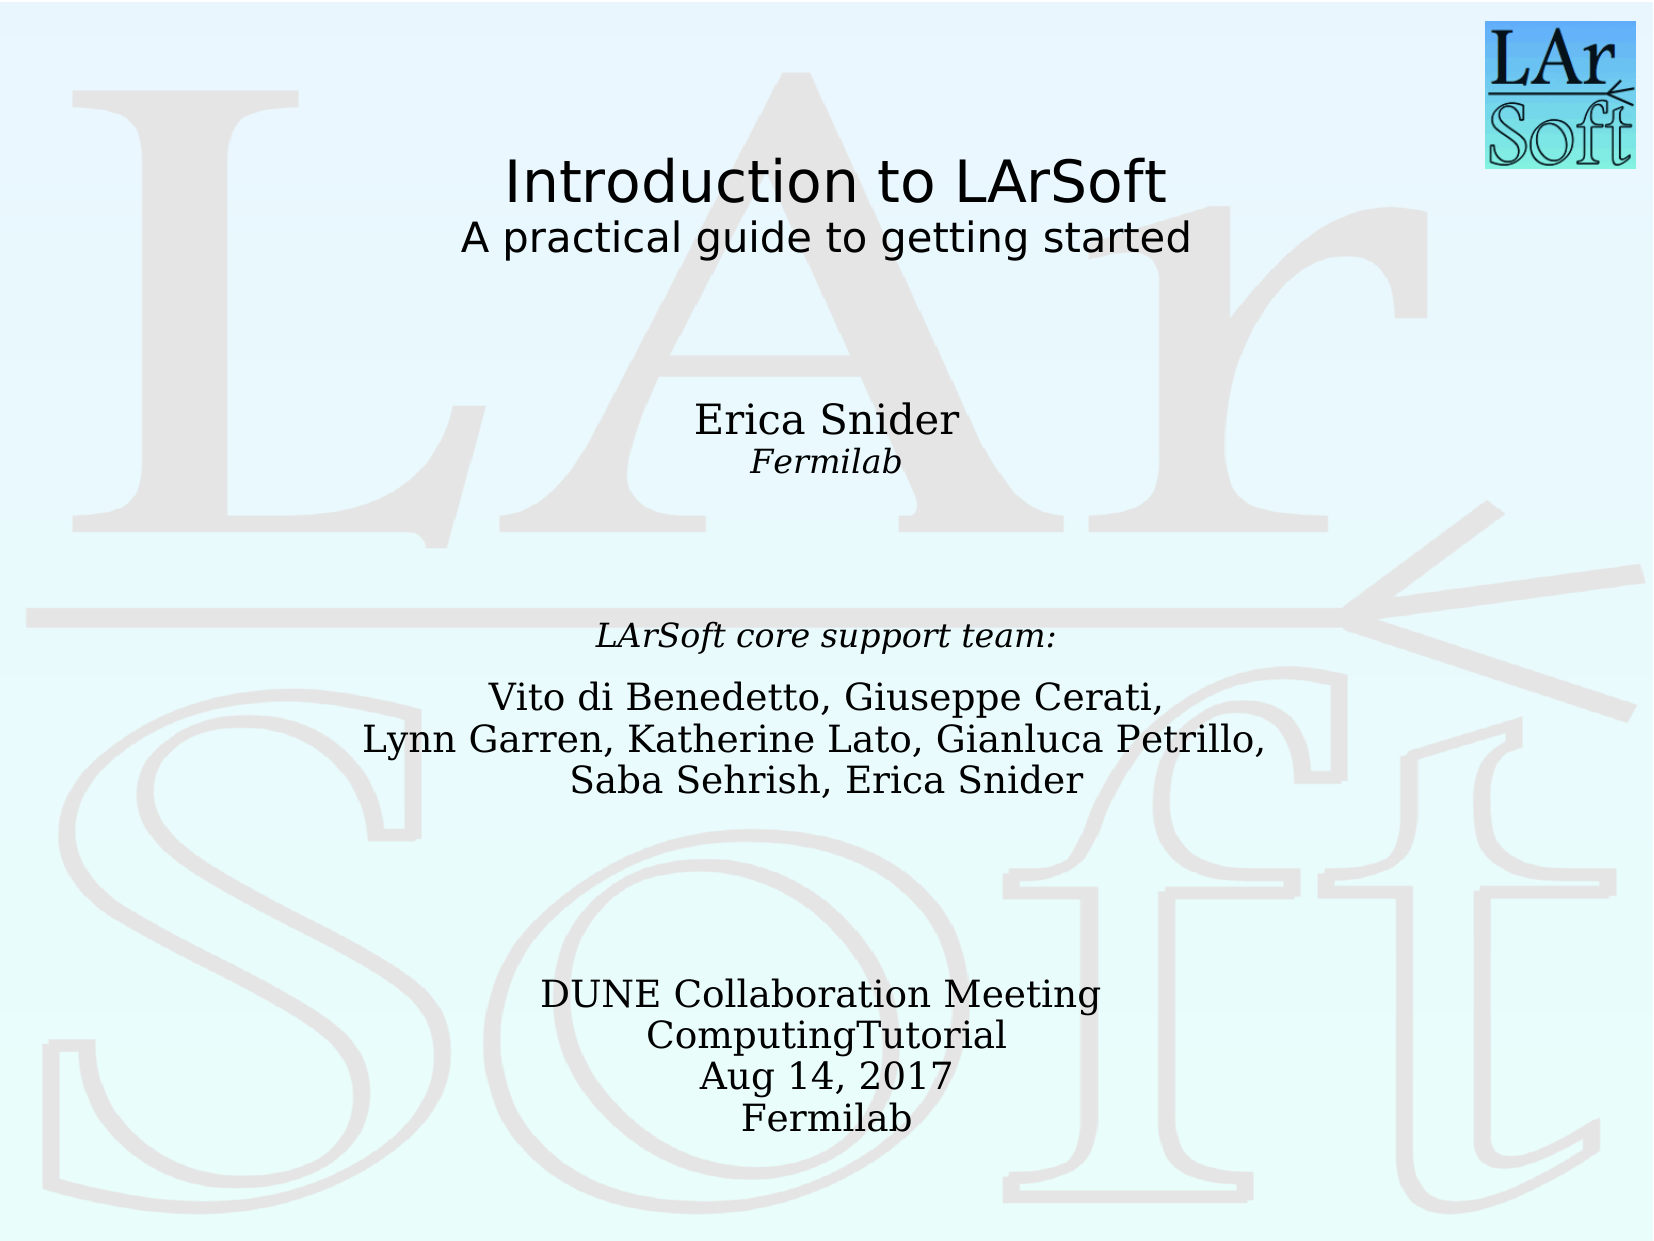

Erica Snider
Fermilab
LArSoft core support team:
Vito di Benedetto, Giuseppe Cerati,
Lynn Garren, Katherine Lato, Gianluca Petrillo,
Saba Sehrish, Erica Snider
DUNE Collaboration Meeting
ComputingTutorial
Aug 14, 2017
Fermilab
# Introduction to LArSoft A practical guide to getting started